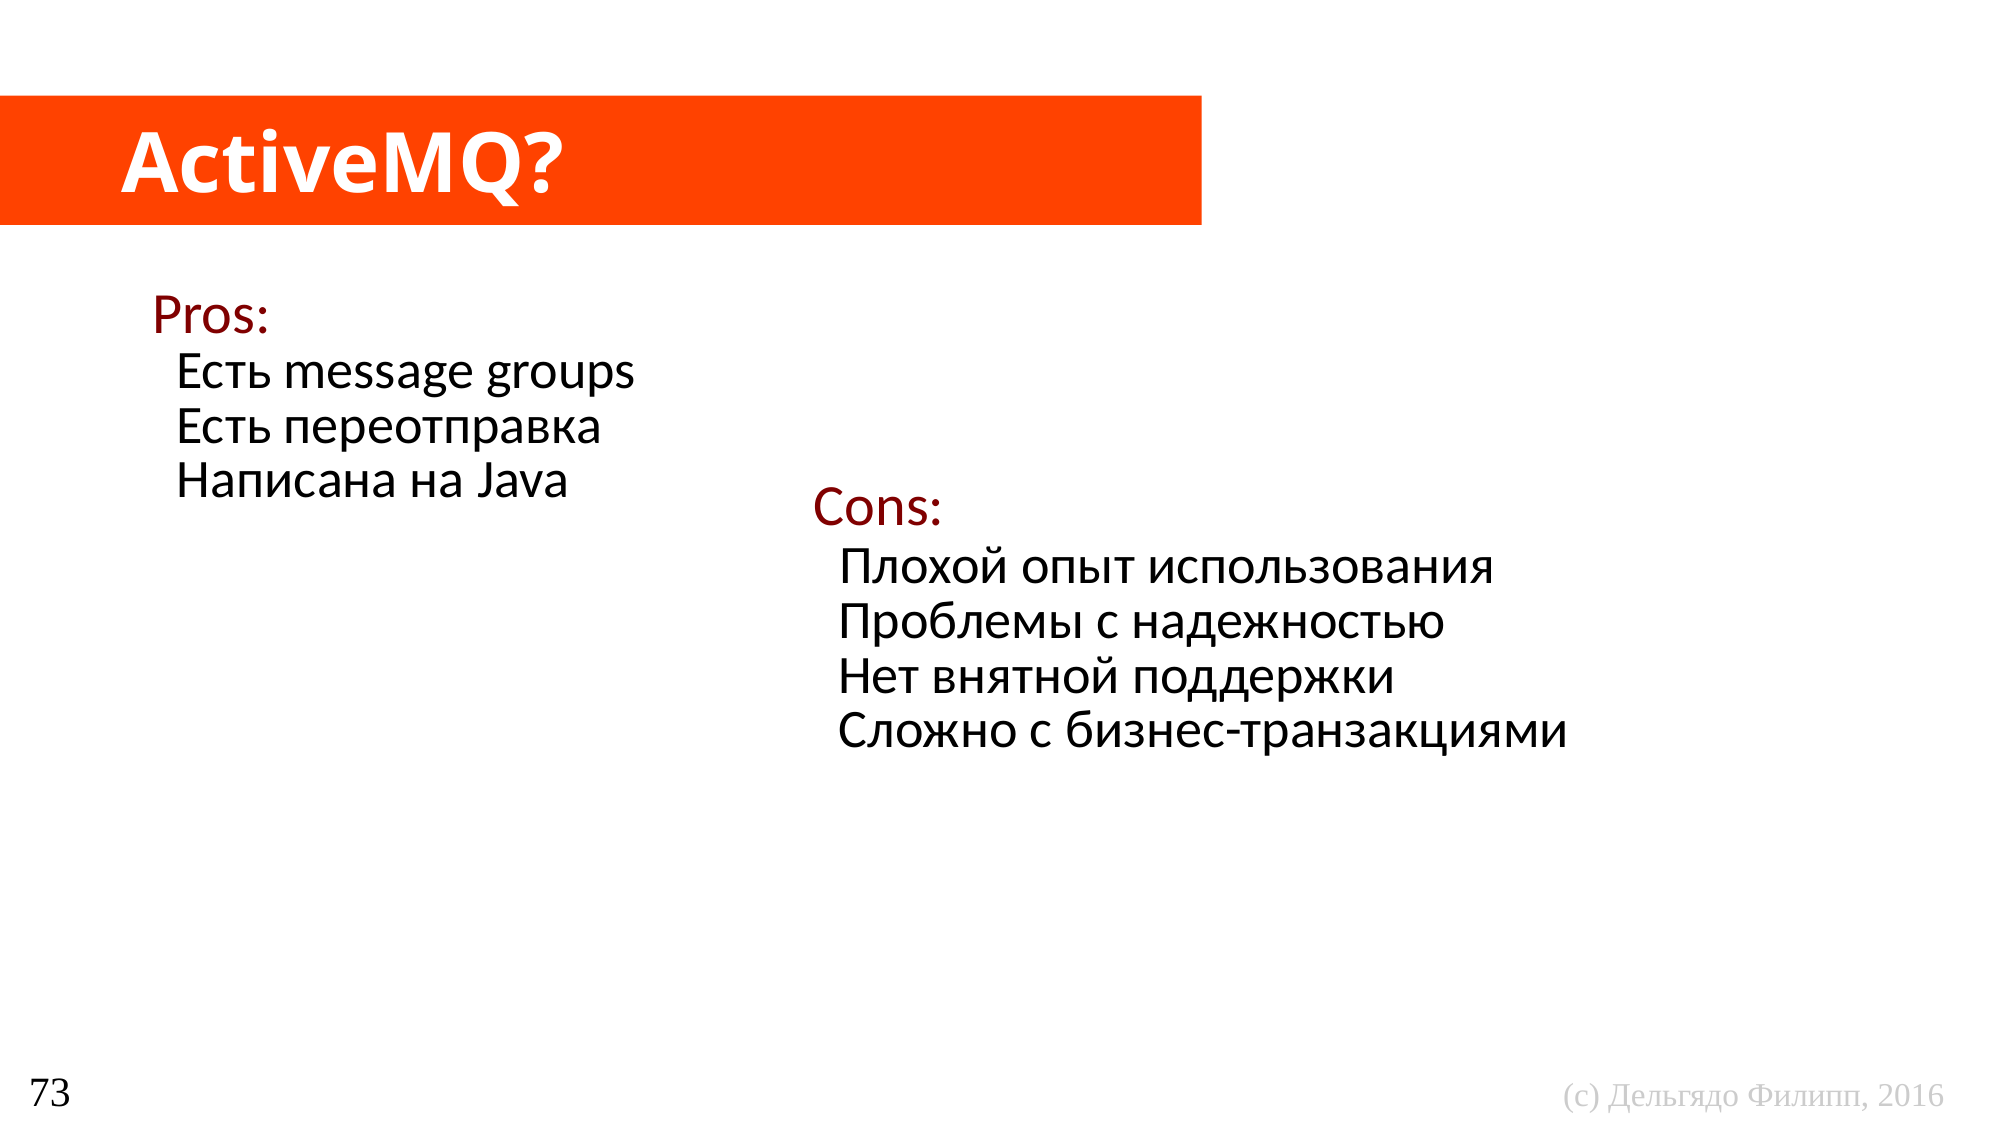

# ActiveMQ?
Pros:
 Есть message groups
 Есть переотправка
 Написана на Java
Cons:
 Плохой опыт использования
 Проблемы с надежностью
 Нет внятной поддержки
 Сложно с бизнес-транзакциями
73
(c) Дельгядо Филипп, 2016